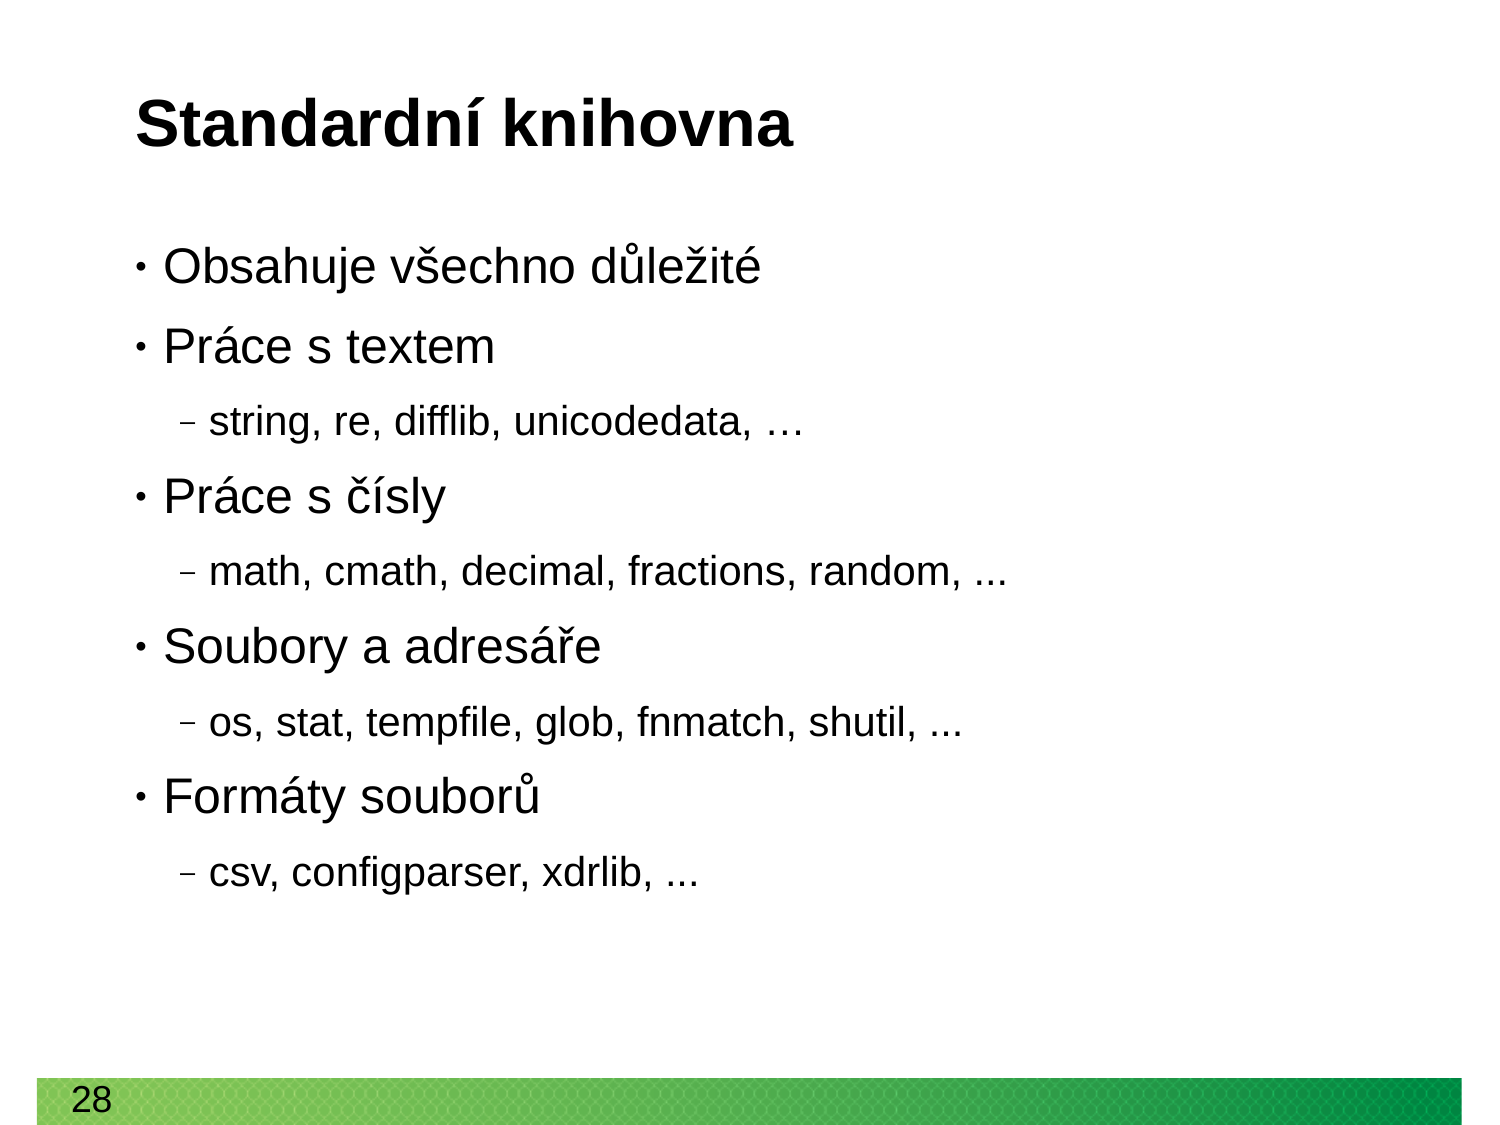

# Standardní knihovna
Obsahuje všechno důležité
Práce s textem
string, re, difflib, unicodedata, …
Práce s čísly
math, cmath, decimal, fractions, random, ...
Soubory a adresáře
os, stat, tempfile, glob, fnmatch, shutil, ...
Formáty souborů
csv, configparser, xdrlib, ...